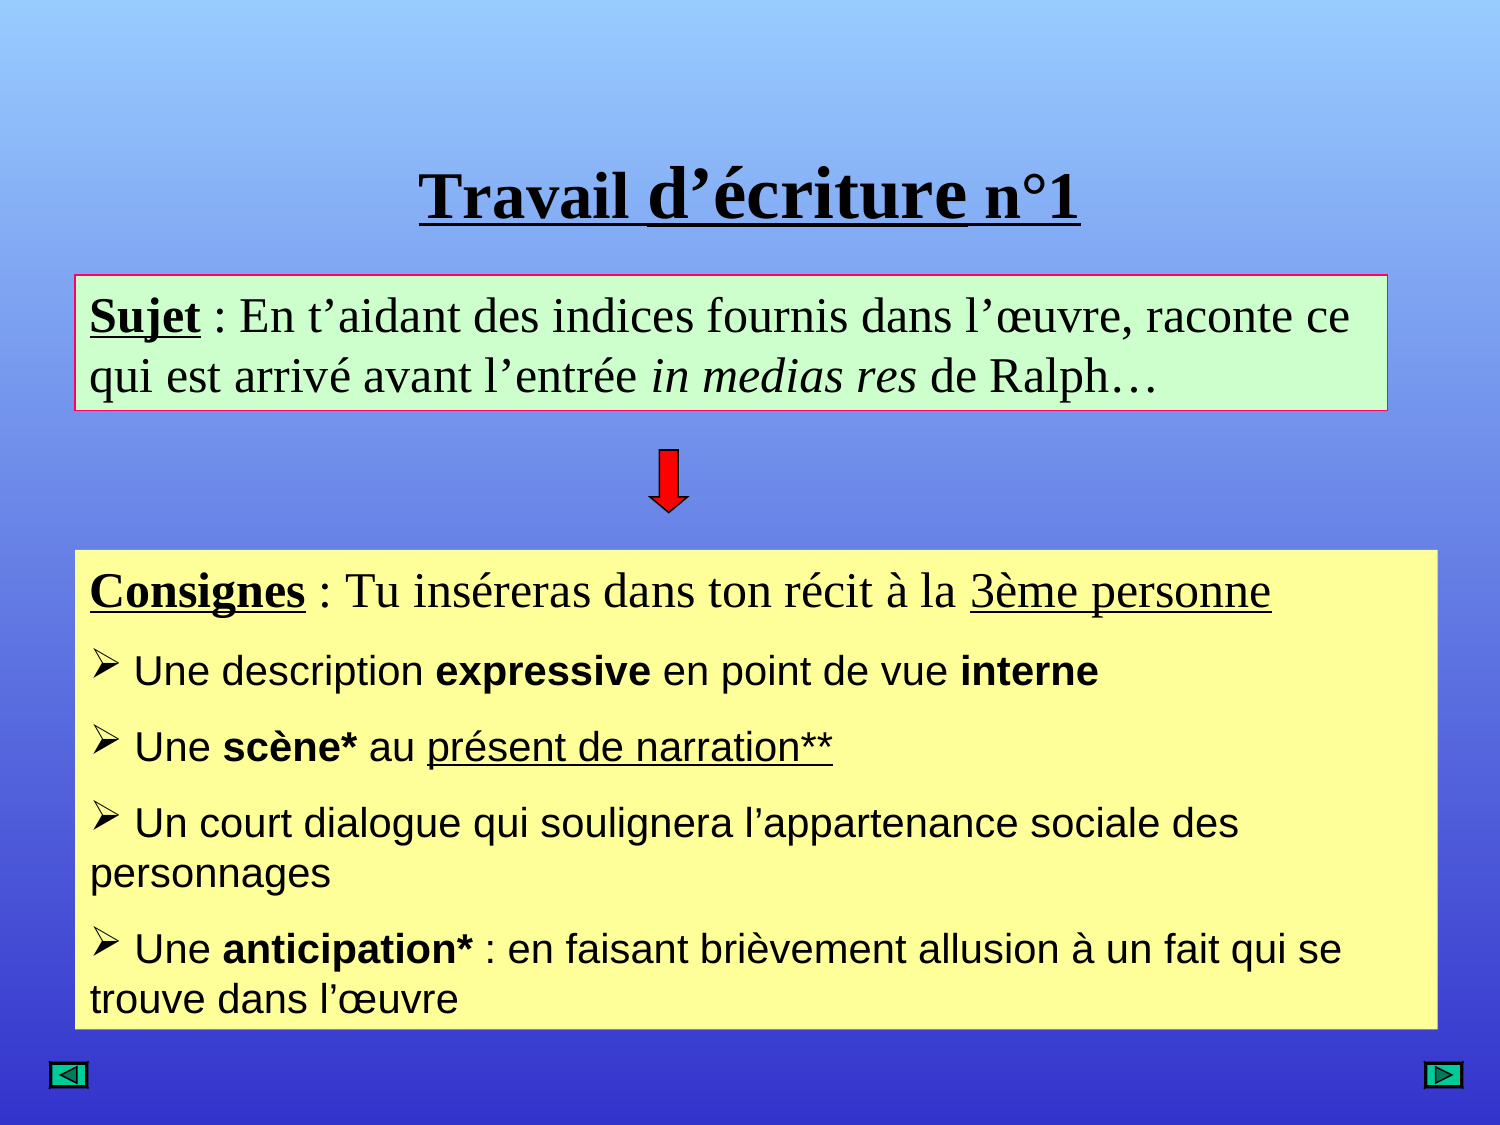

# Travail d’écriture n°1
Sujet : En t’aidant des indices fournis dans l’œuvre, raconte ce qui est arrivé avant l’entrée in medias res de Ralph…
Consignes : Tu inséreras dans ton récit à la 3ème personne
 Une description expressive en point de vue interne
 Une scène* au présent de narration**
 Un court dialogue qui soulignera l’appartenance sociale des personnages
 Une anticipation* : en faisant brièvement allusion à un fait qui se trouve dans l’œuvre